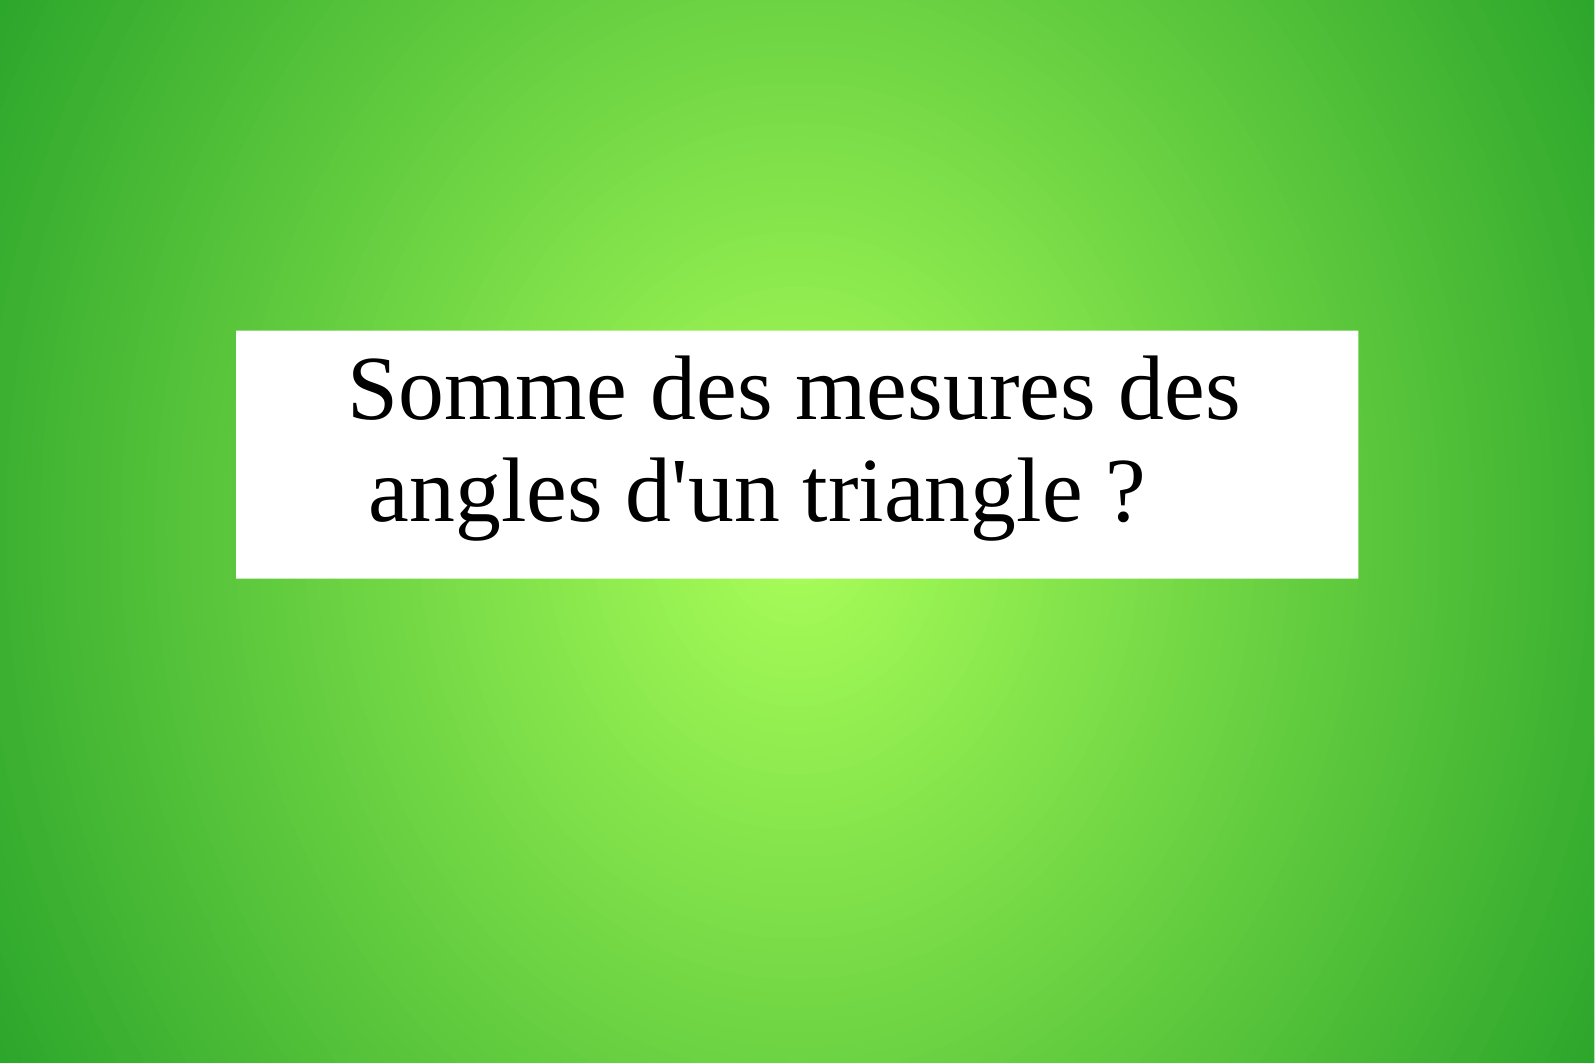

Somme des mesures des
angles d'un triangle ?